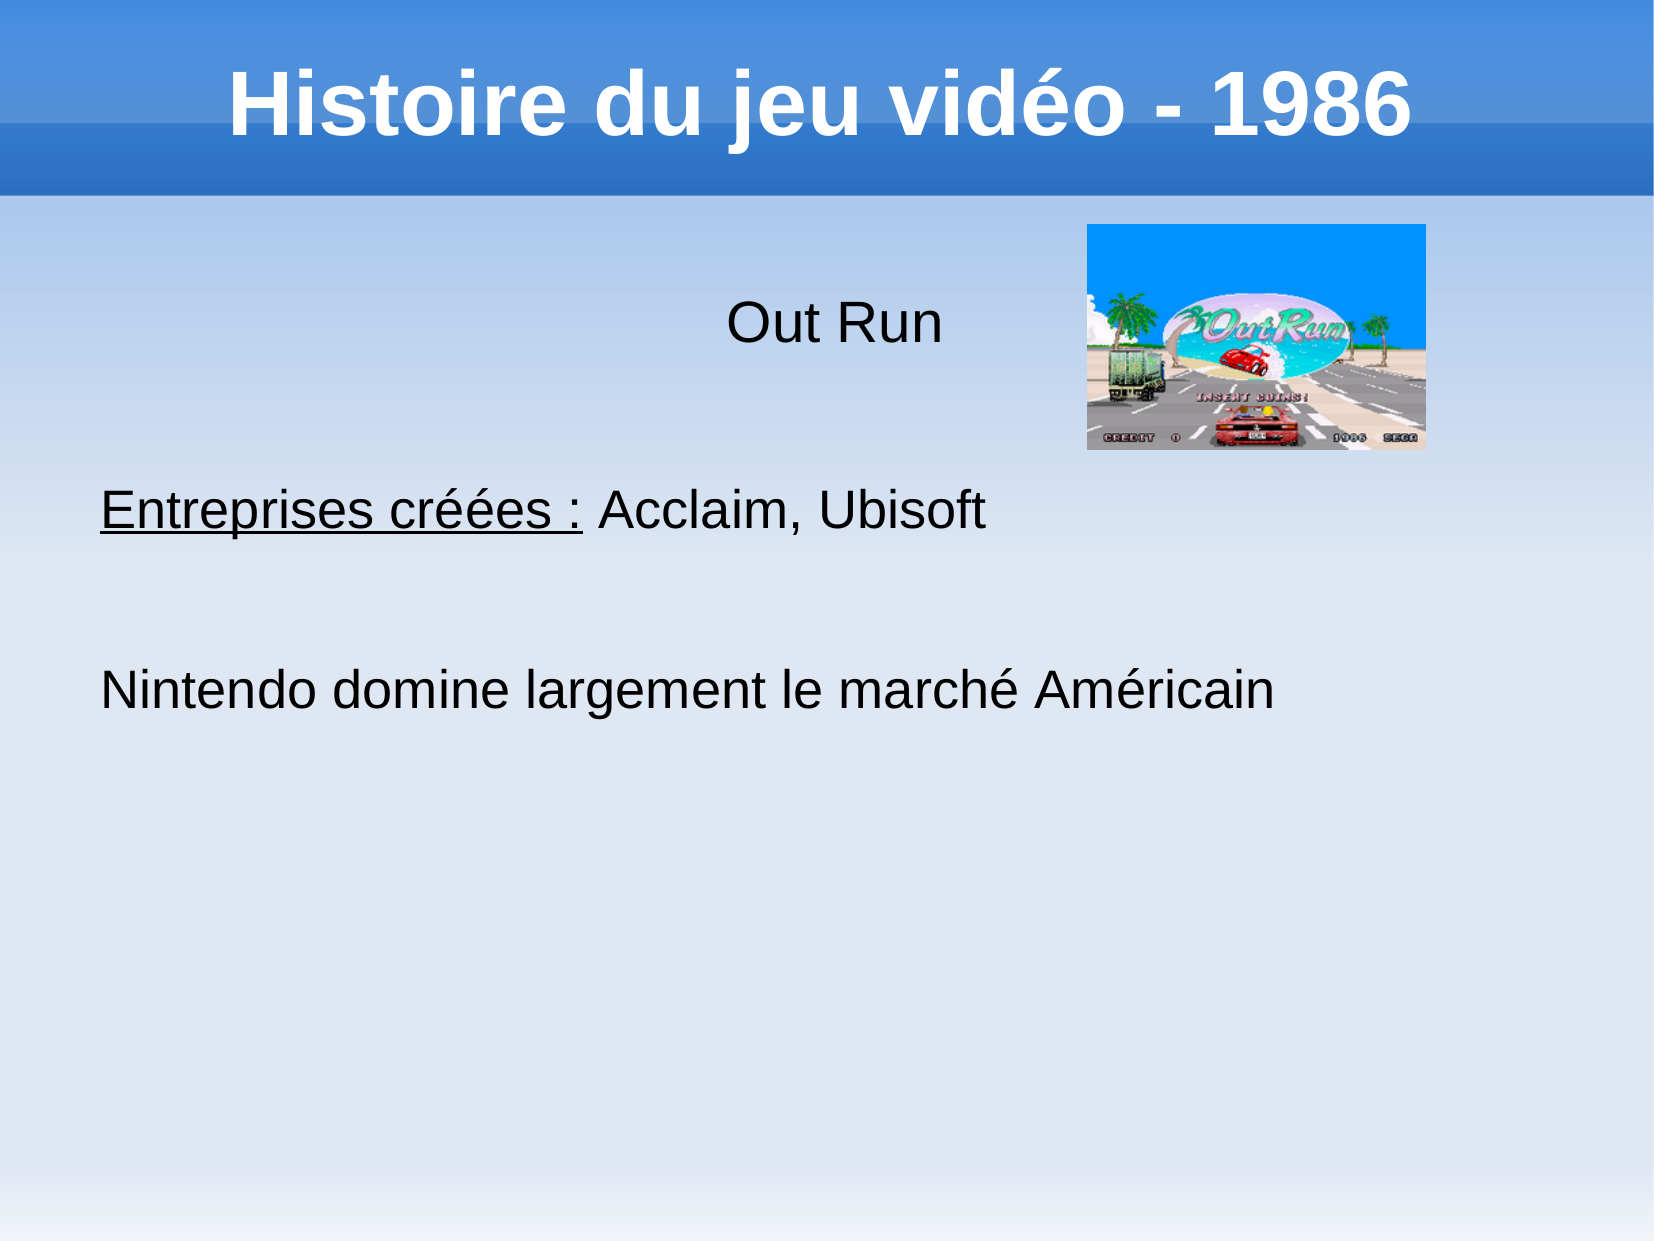

# Histoire du jeu vidéo - 1986
Out Run
Entreprises créées : Acclaim, Ubisoft
Nintendo domine largement le marché Américain